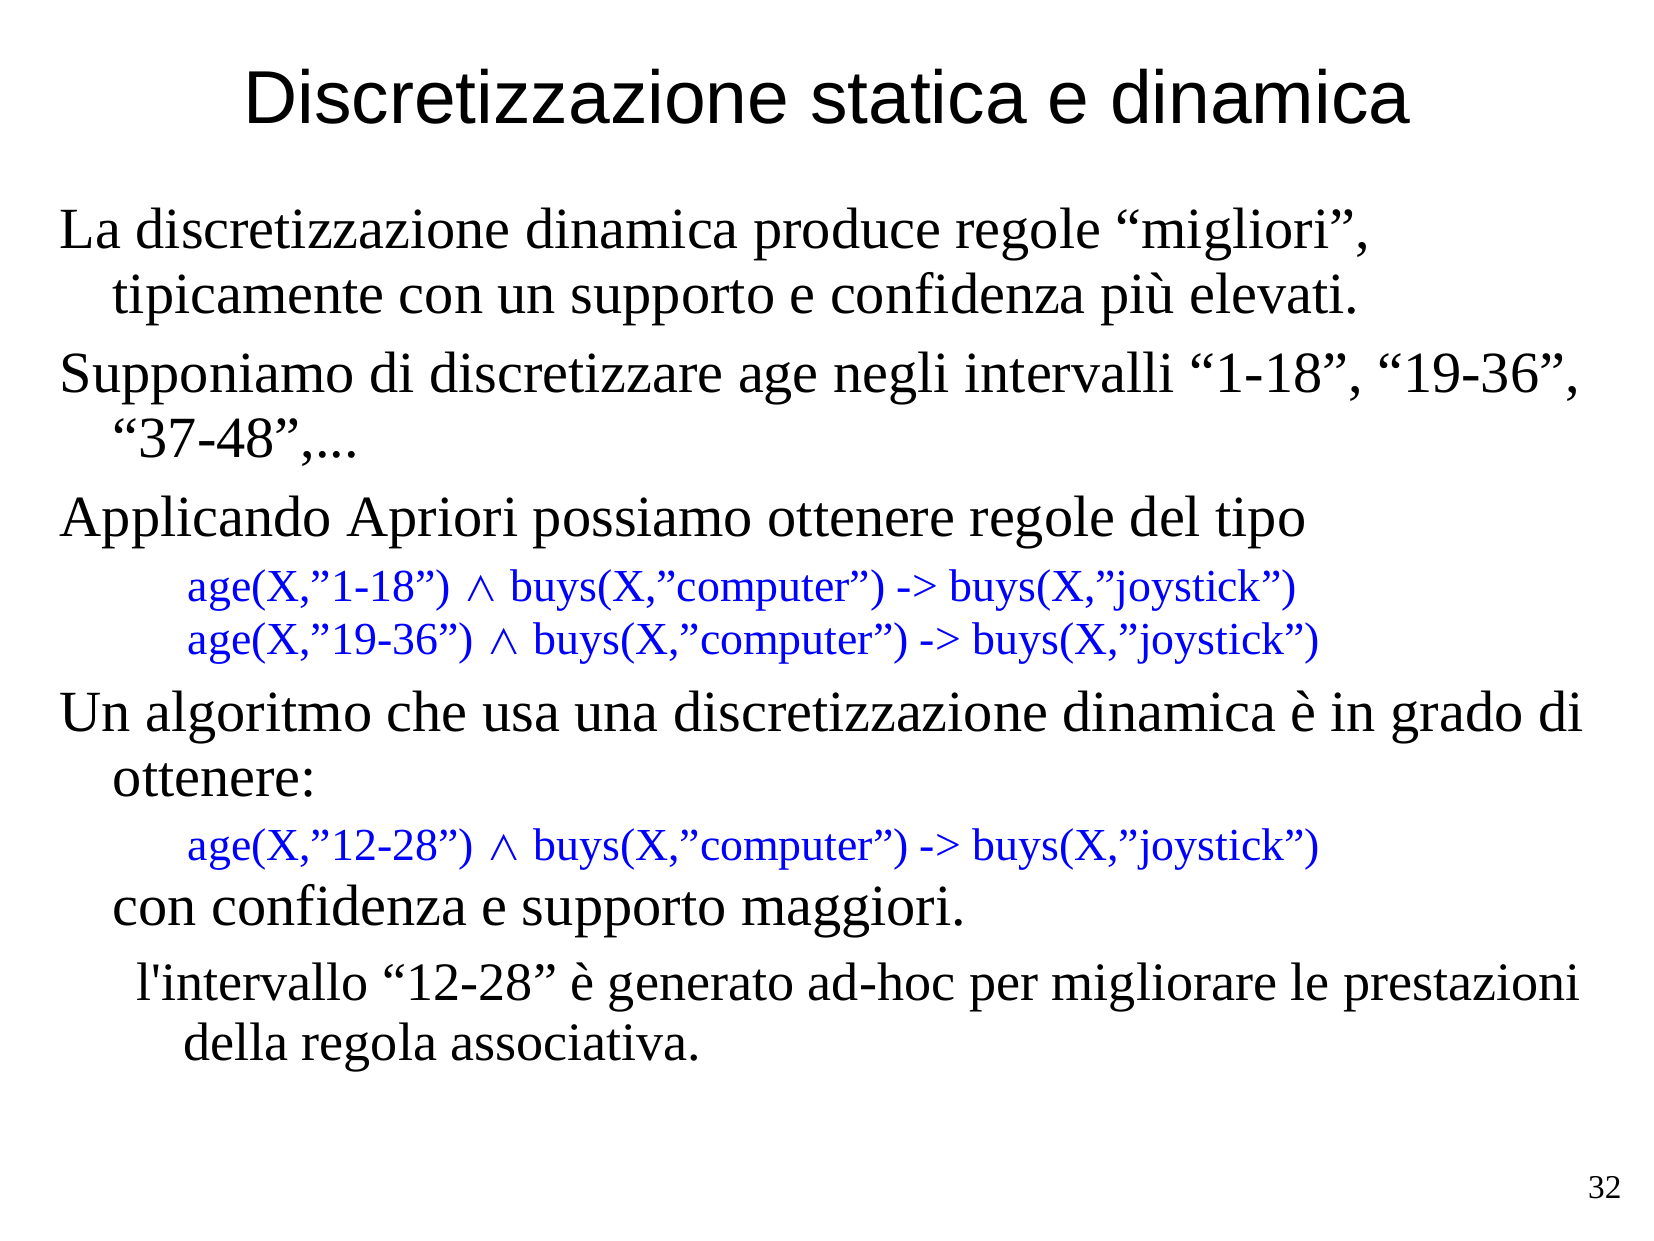

# Discretizzazione statica e dinamica
La discretizzazione dinamica produce regole “migliori”, tipicamente con un supporto e confidenza più elevati.
Supponiamo di discretizzare age negli intervalli “1-18”, “19-36”, “37-48”,...
Applicando Apriori possiamo ottenere regole del tipo
	age(X,”1-18”) ∧ buys(X,”computer”) -> buys(X,”joystick”)
	age(X,”19-36”) ∧ buys(X,”computer”) -> buys(X,”joystick”)
Un algoritmo che usa una discretizzazione dinamica è in grado di ottenere:
	age(X,”12-28”) ∧ buys(X,”computer”) -> buys(X,”joystick”)
con confidenza e supporto maggiori.
l'intervallo “12-28” è generato ad-hoc per migliorare le prestazioni della regola associativa.